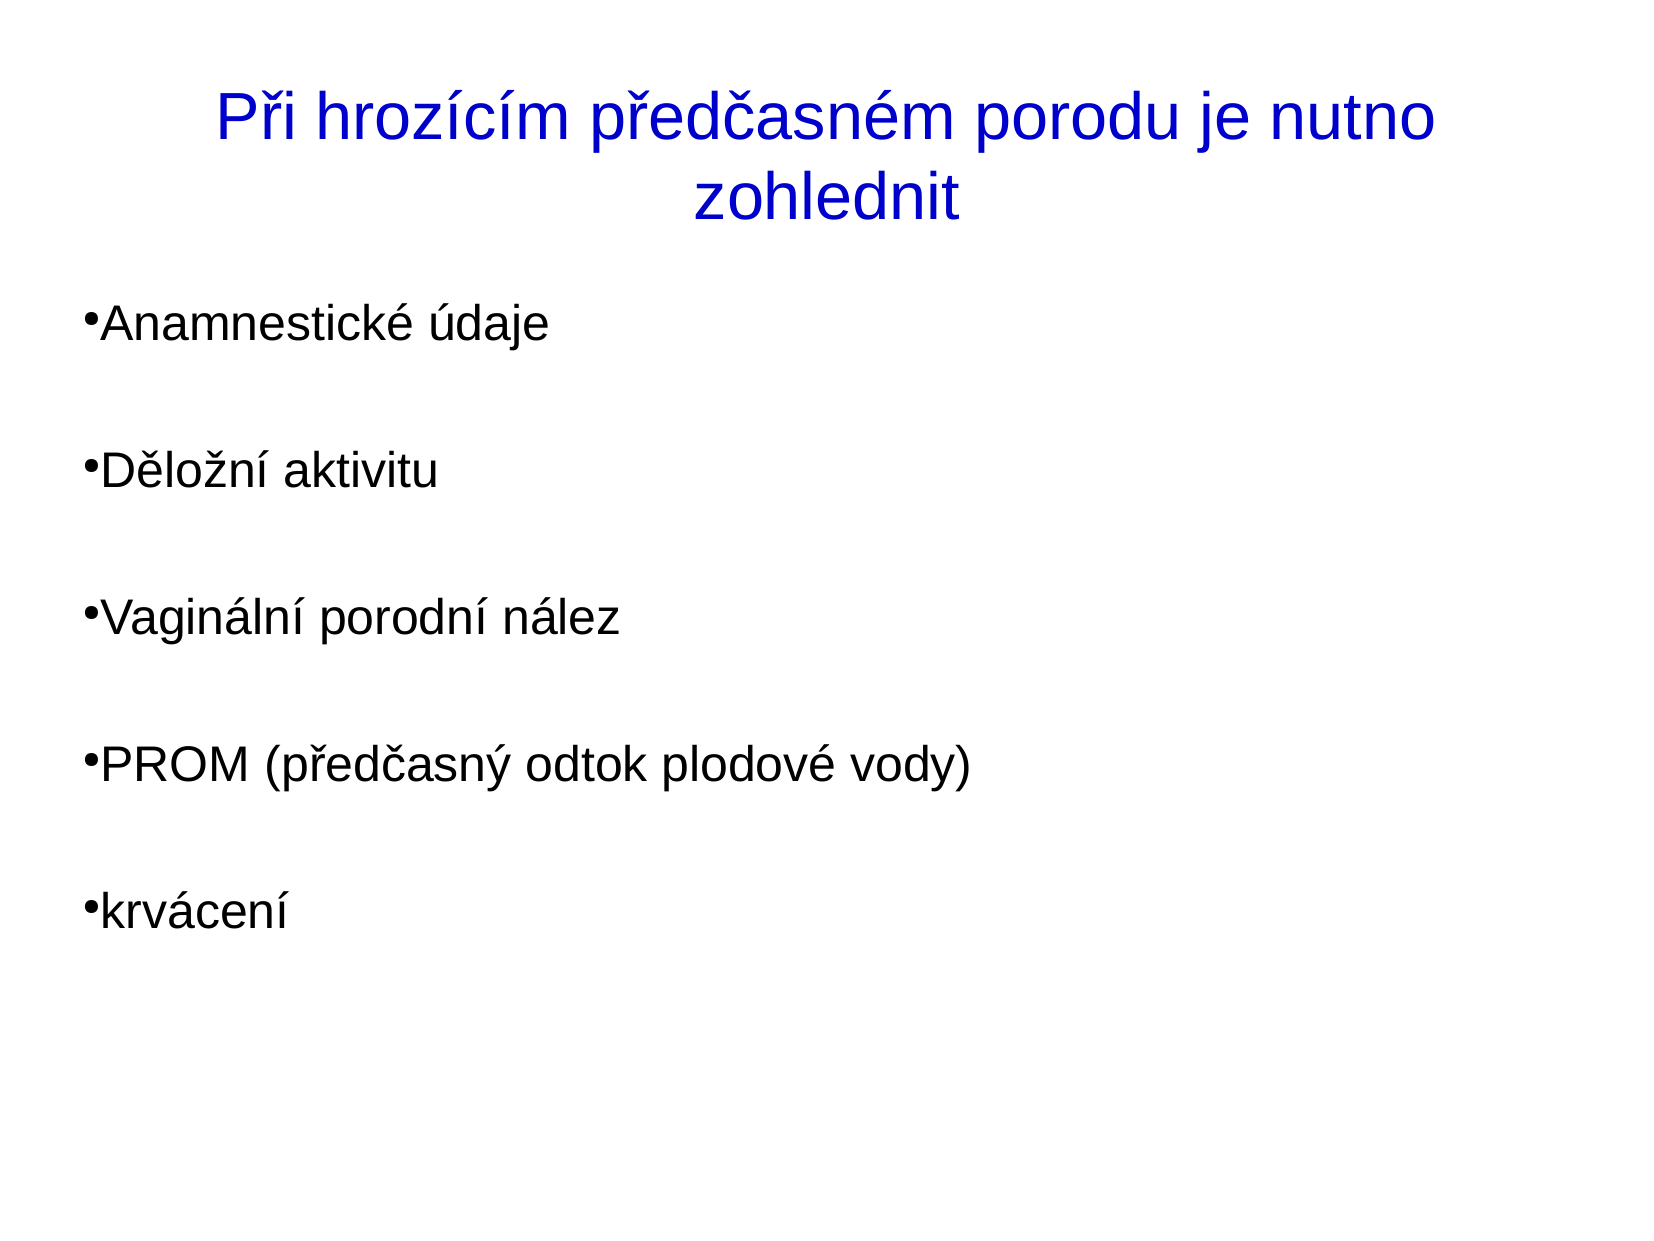

# Při hrozícím předčasném porodu je nutno zohlednit
Anamnestické údaje
Děložní aktivitu
Vaginální porodní nález
PROM (předčasný odtok plodové vody)
krvácení